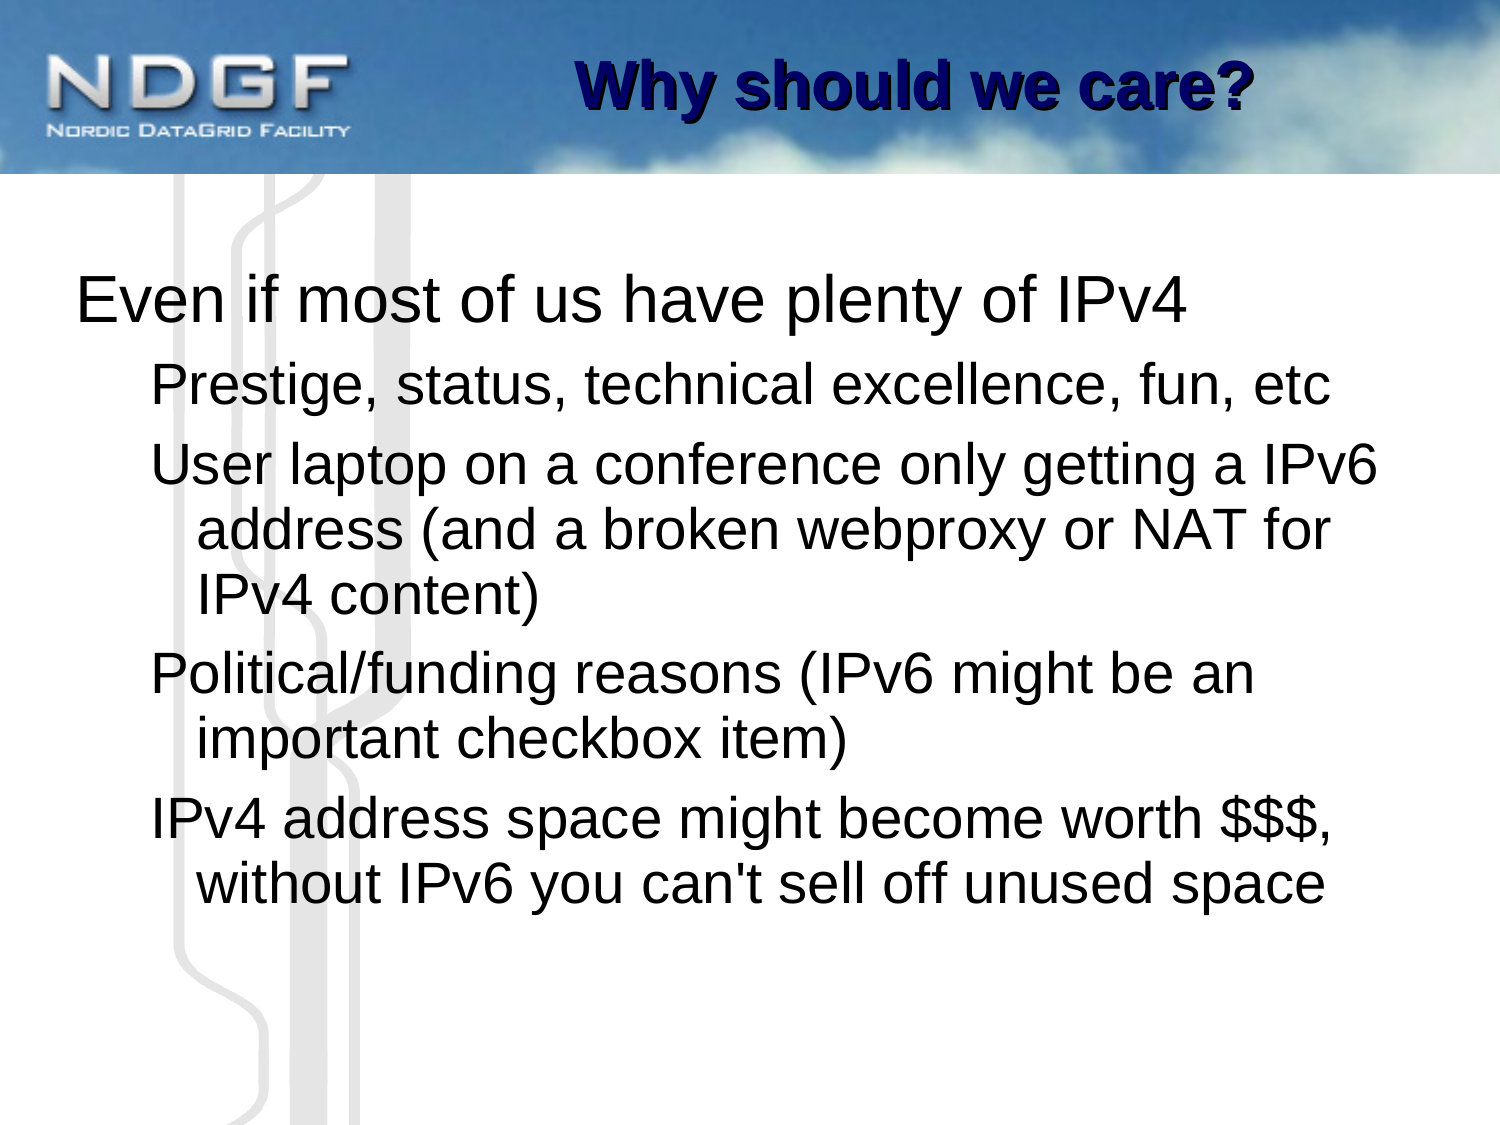

# Why should we care?
Even if most of us have plenty of IPv4
Prestige, status, technical excellence, fun, etc
User laptop on a conference only getting a IPv6 address (and a broken webproxy or NAT for IPv4 content)
Political/funding reasons (IPv6 might be an important checkbox item)
IPv4 address space might become worth $$$, without IPv6 you can't sell off unused space